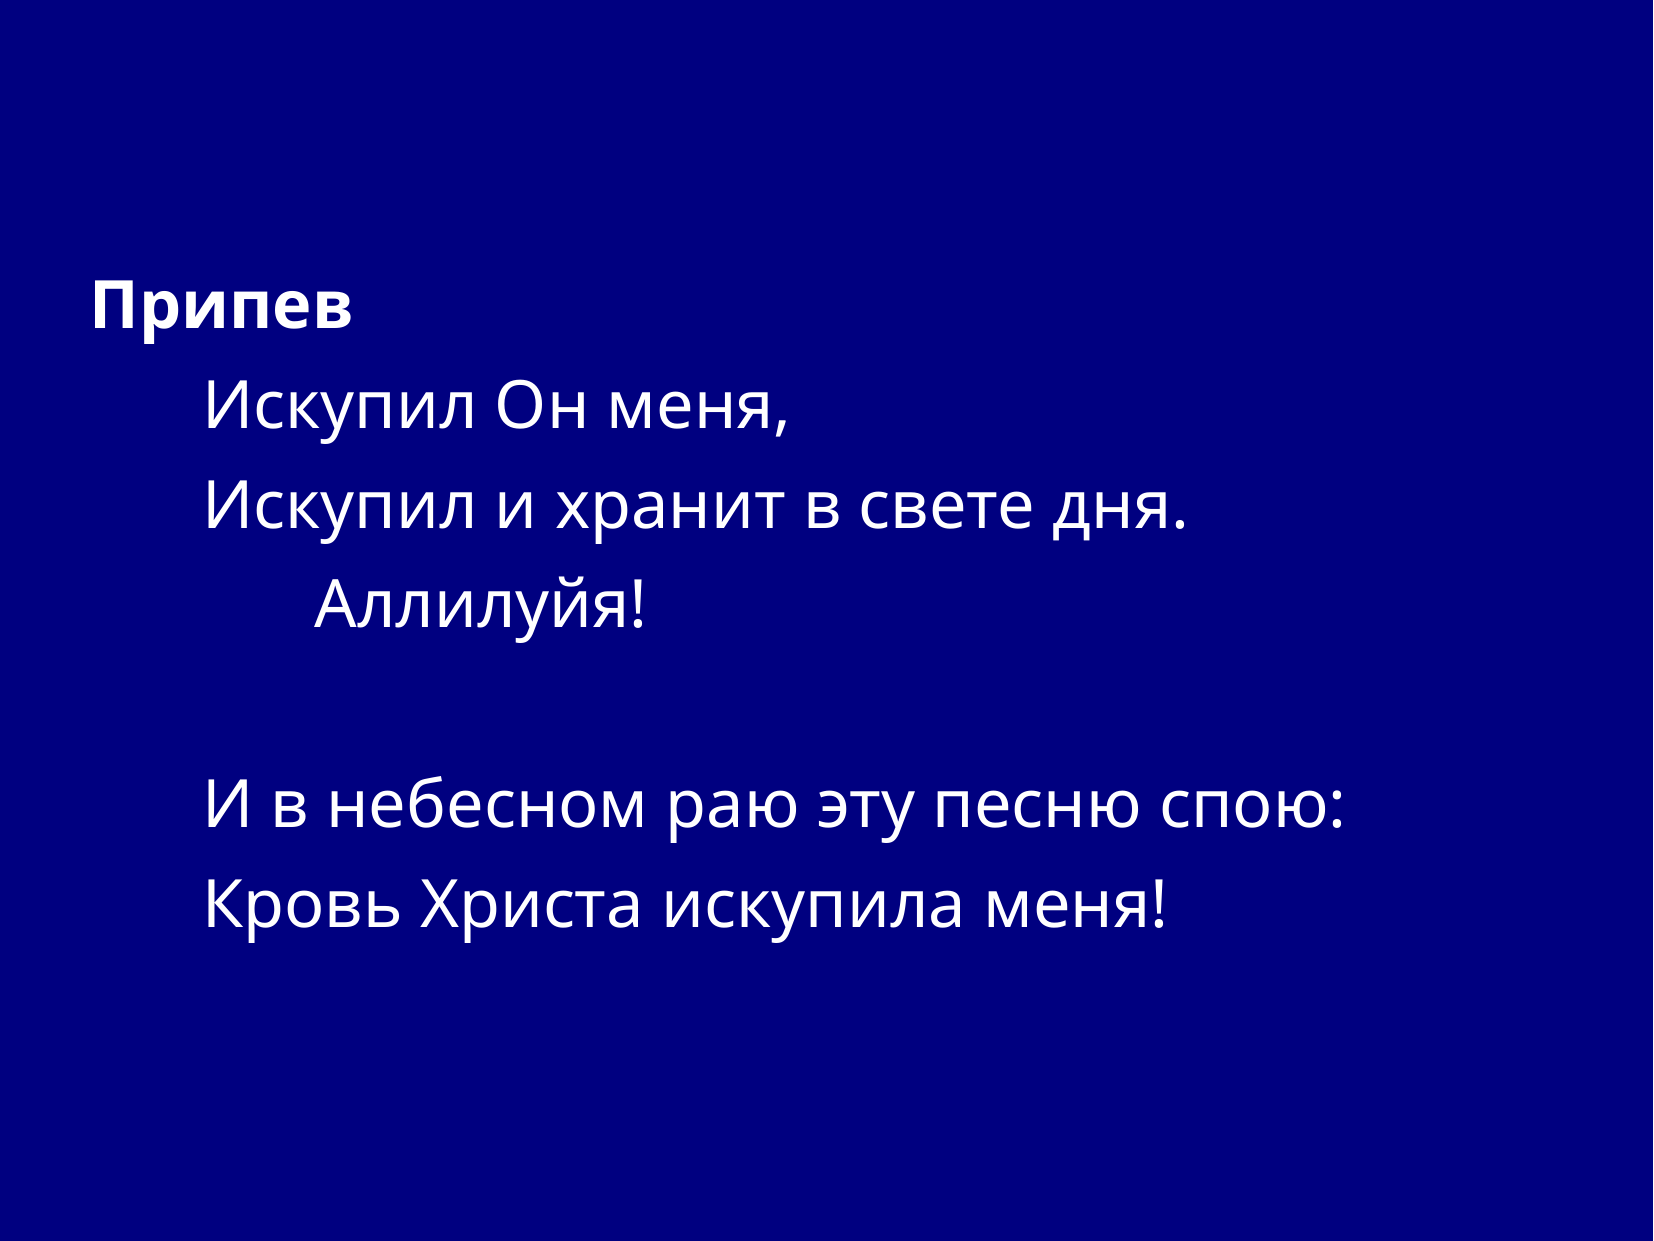

Припев
	Искупил Он меня,
	Искупил и хранит в свете дня.
		Аллилуйя!
	И в небесном раю эту песню спою:
	Кровь Христа искупила меня!